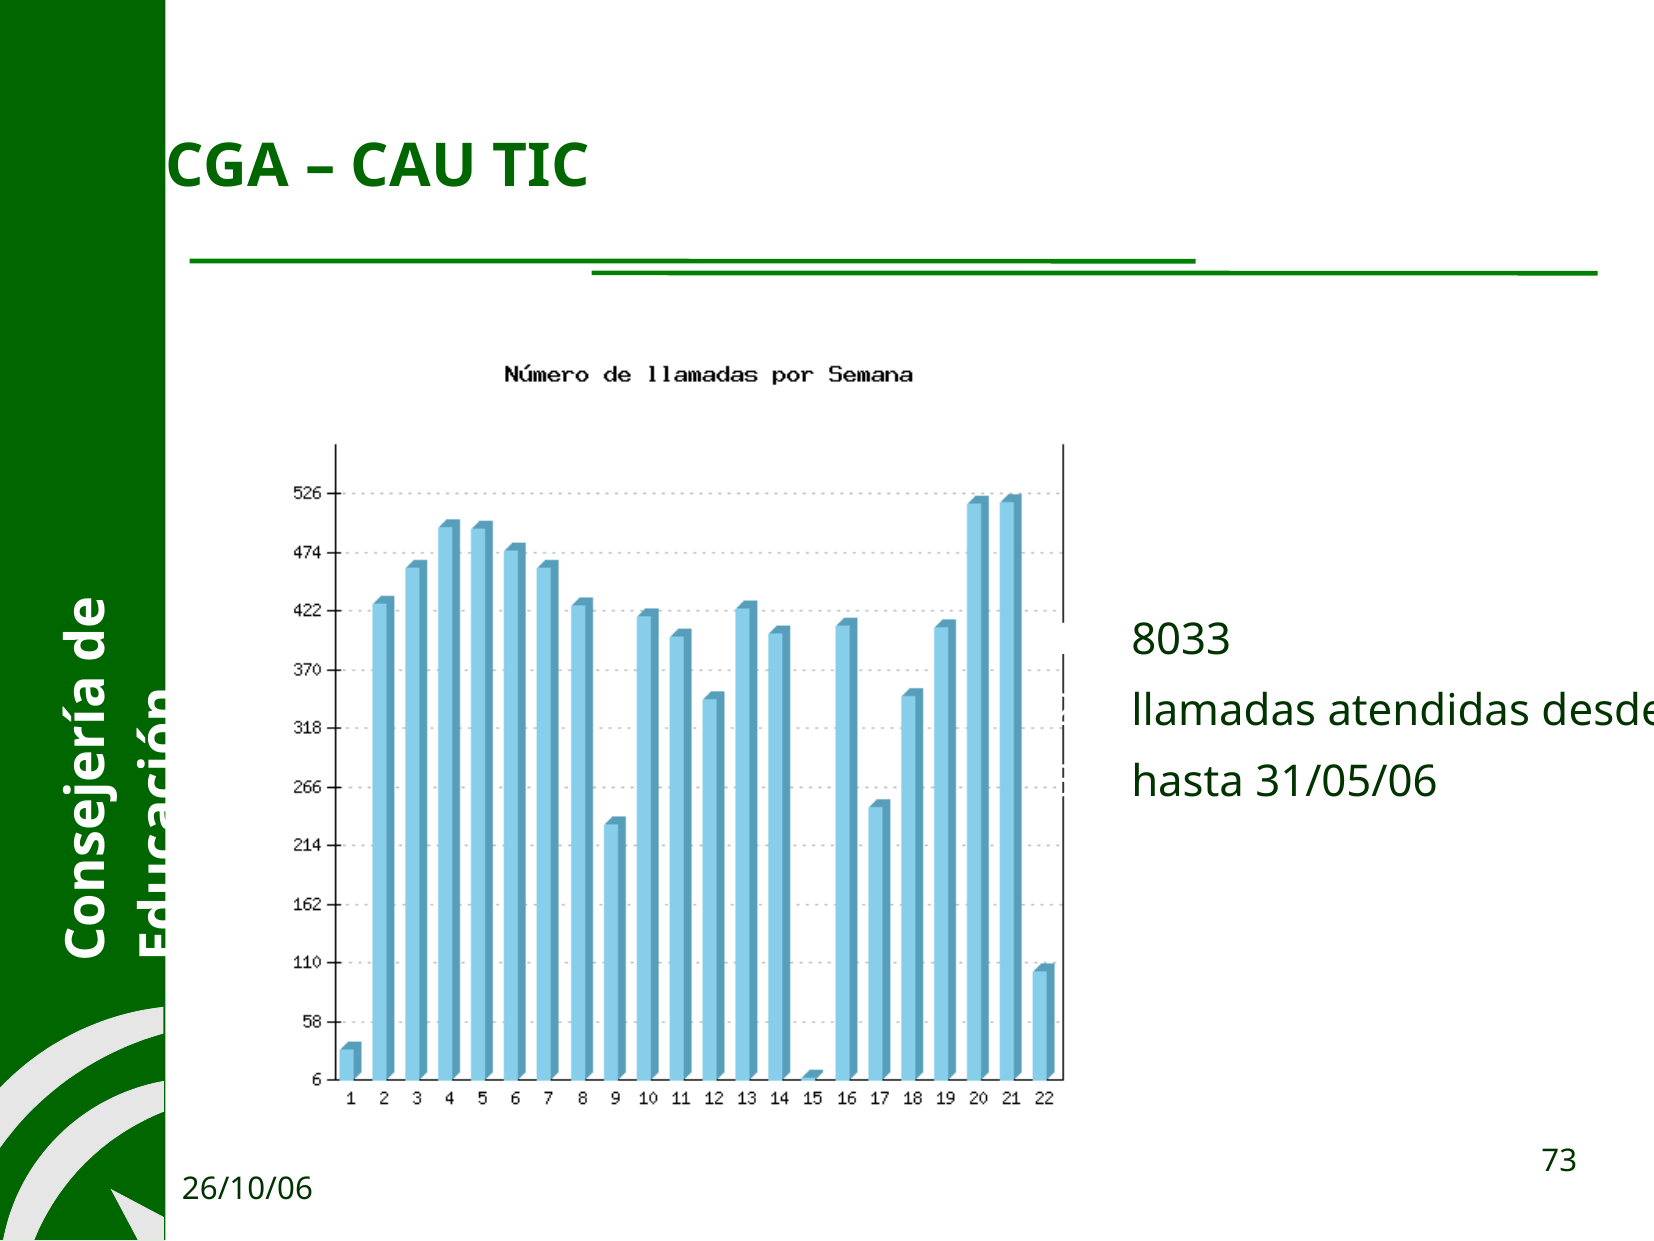

# CGA – CAU TIC
8033
llamadas atendidas desde 01/01/06
hasta 31/05/06
73